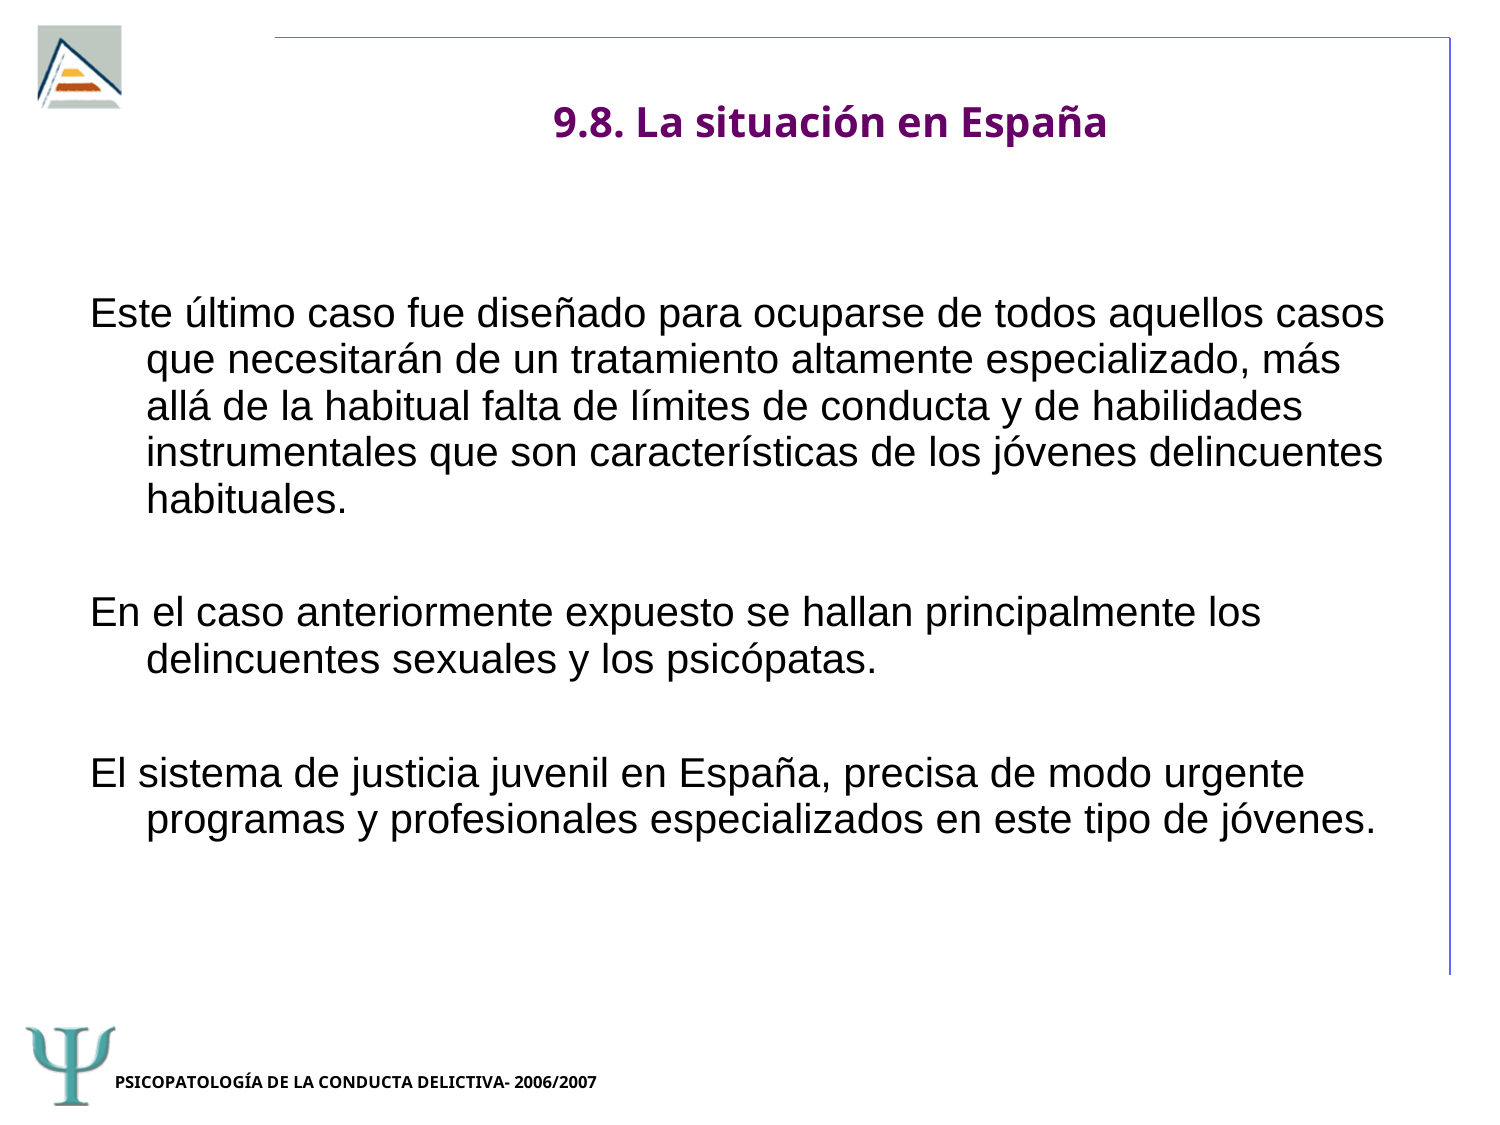

# 9.8. La situación en España
Este último caso fue diseñado para ocuparse de todos aquellos casos que necesitarán de un tratamiento altamente especializado, más allá de la habitual falta de límites de conducta y de habilidades instrumentales que son características de los jóvenes delincuentes habituales.
En el caso anteriormente expuesto se hallan principalmente los delincuentes sexuales y los psicópatas.
El sistema de justicia juvenil en España, precisa de modo urgente programas y profesionales especializados en este tipo de jóvenes.